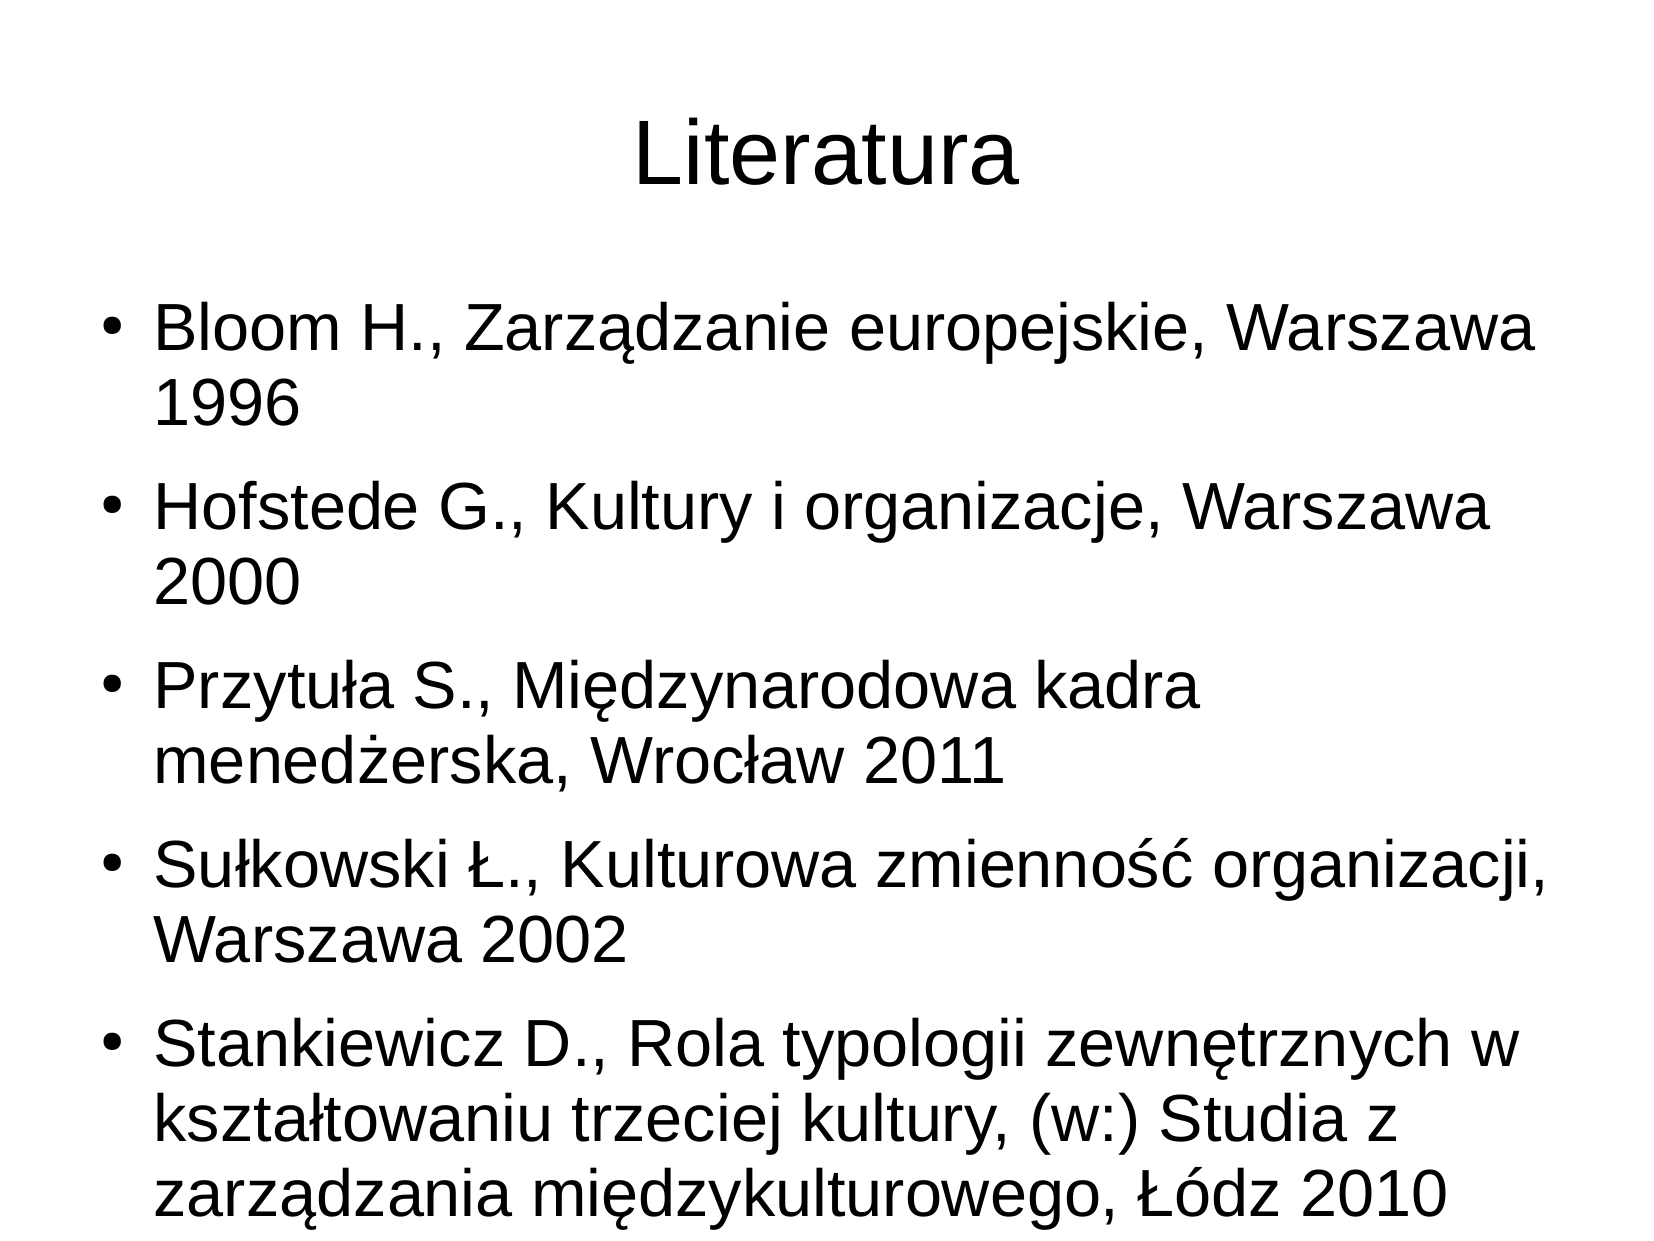

# Literatura
Bloom H., Zarządzanie europejskie, Warszawa 1996
Hofstede G., Kultury i organizacje, Warszawa 2000
Przytuła S., Międzynarodowa kadra menedżerska, Wrocław 2011
Sułkowski Ł., Kulturowa zmienność organizacji, Warszawa 2002
Stankiewicz D., Rola typologii zewnętrznych w kształtowaniu trzeciej kultury, (w:) Studia z zarządzania międzykulturowego, Łódz 2010